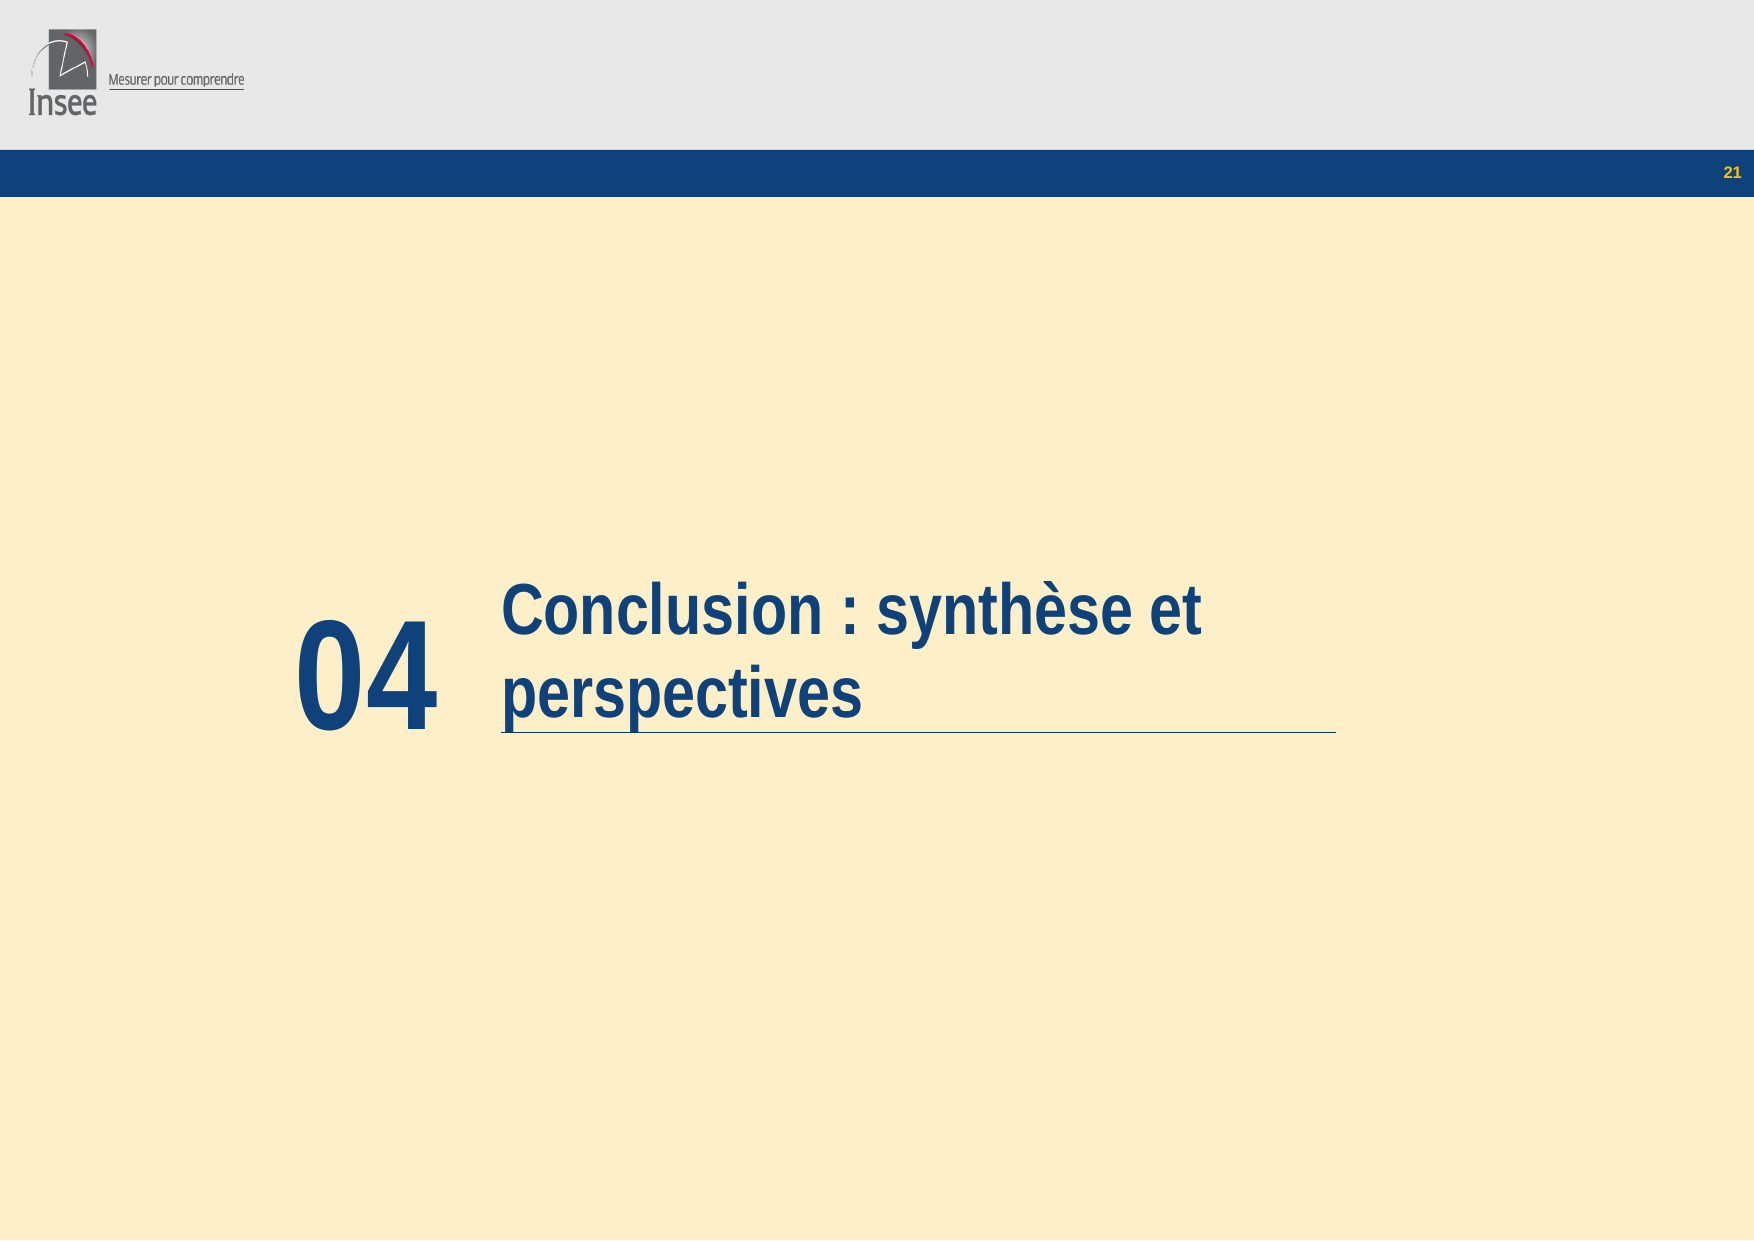

21
04
# Conclusion : synthèse et perspectives